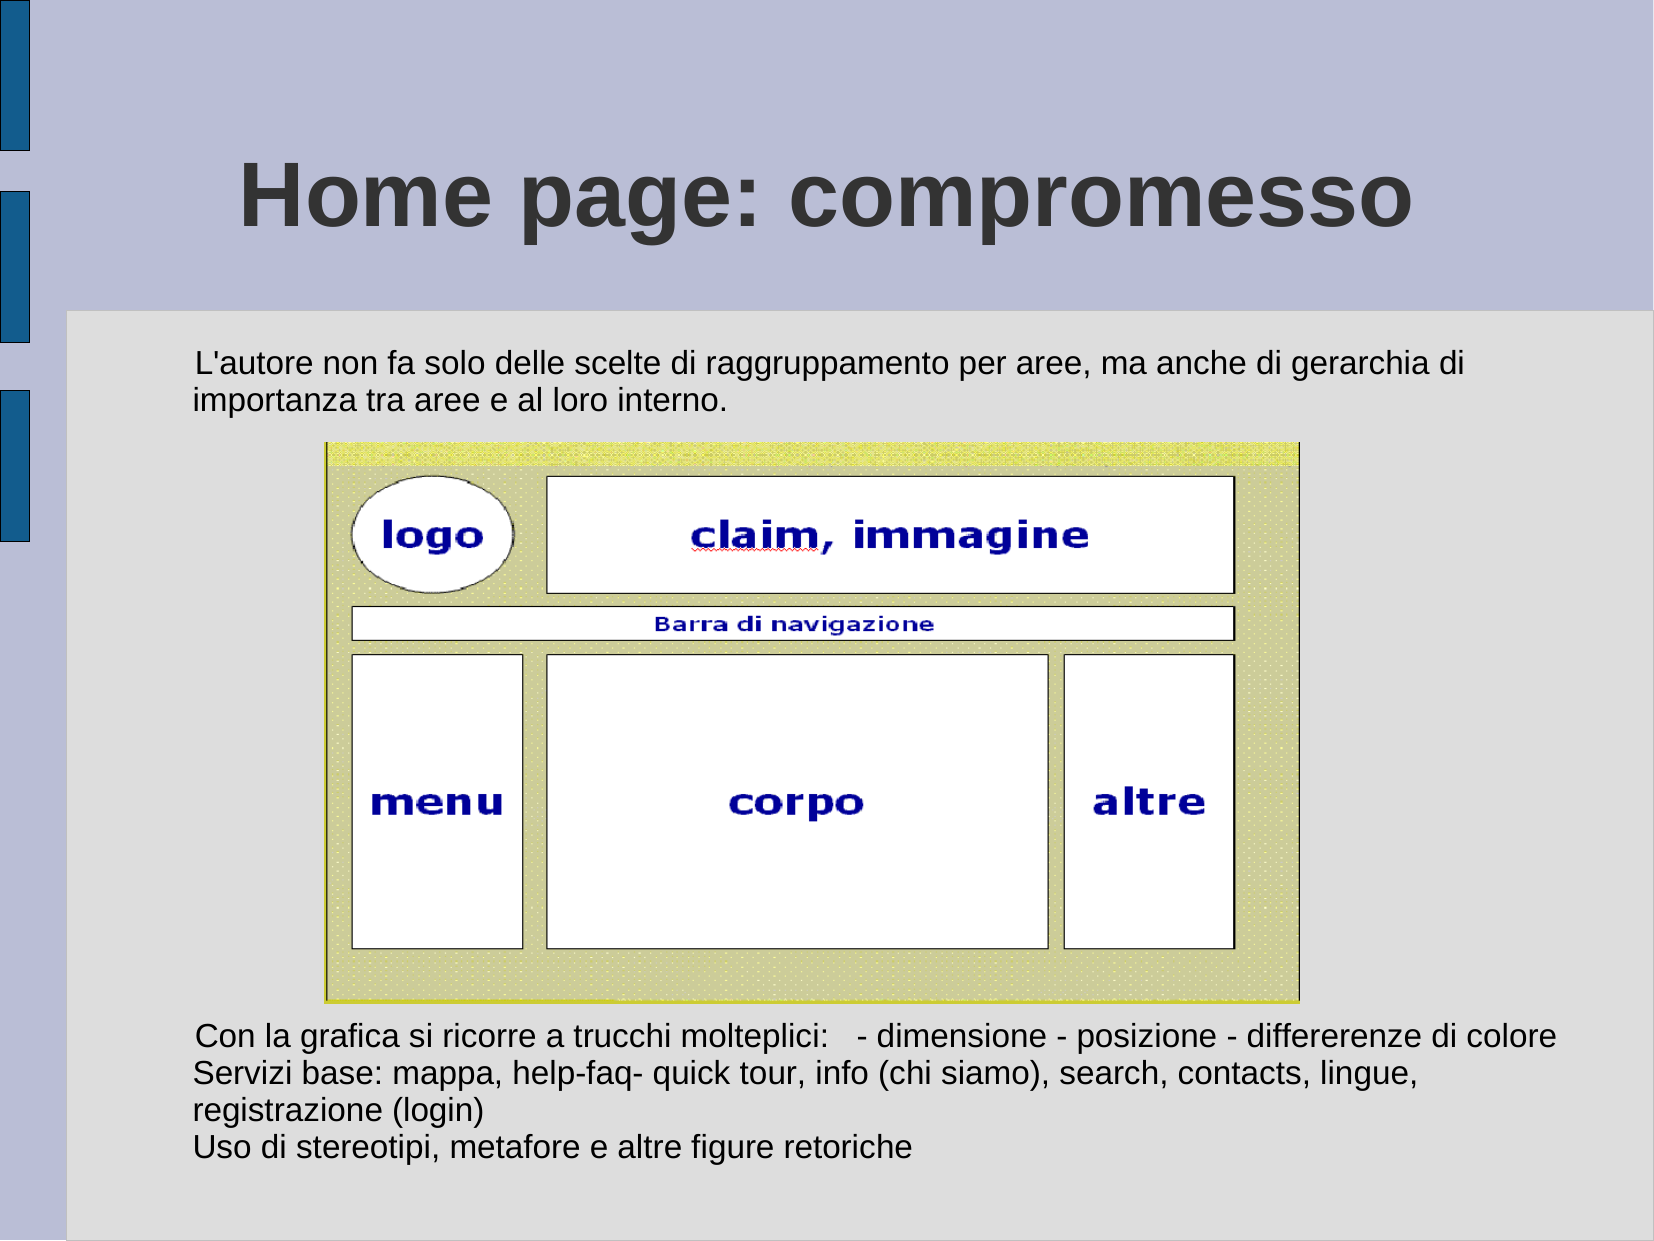

# Home page: compromesso
 L'autore non fa solo delle scelte di raggruppamento per aree, ma anche di gerarchia di importanza tra aree e al loro interno.
 Con la grafica si ricorre a trucchi molteplici: - dimensione - posizione - differerenze di colore
Servizi base: mappa, help-faq- quick tour, info (chi siamo), search, contacts, lingue, registrazione (login)
Uso di stereotipi, metafore e altre figure retoriche